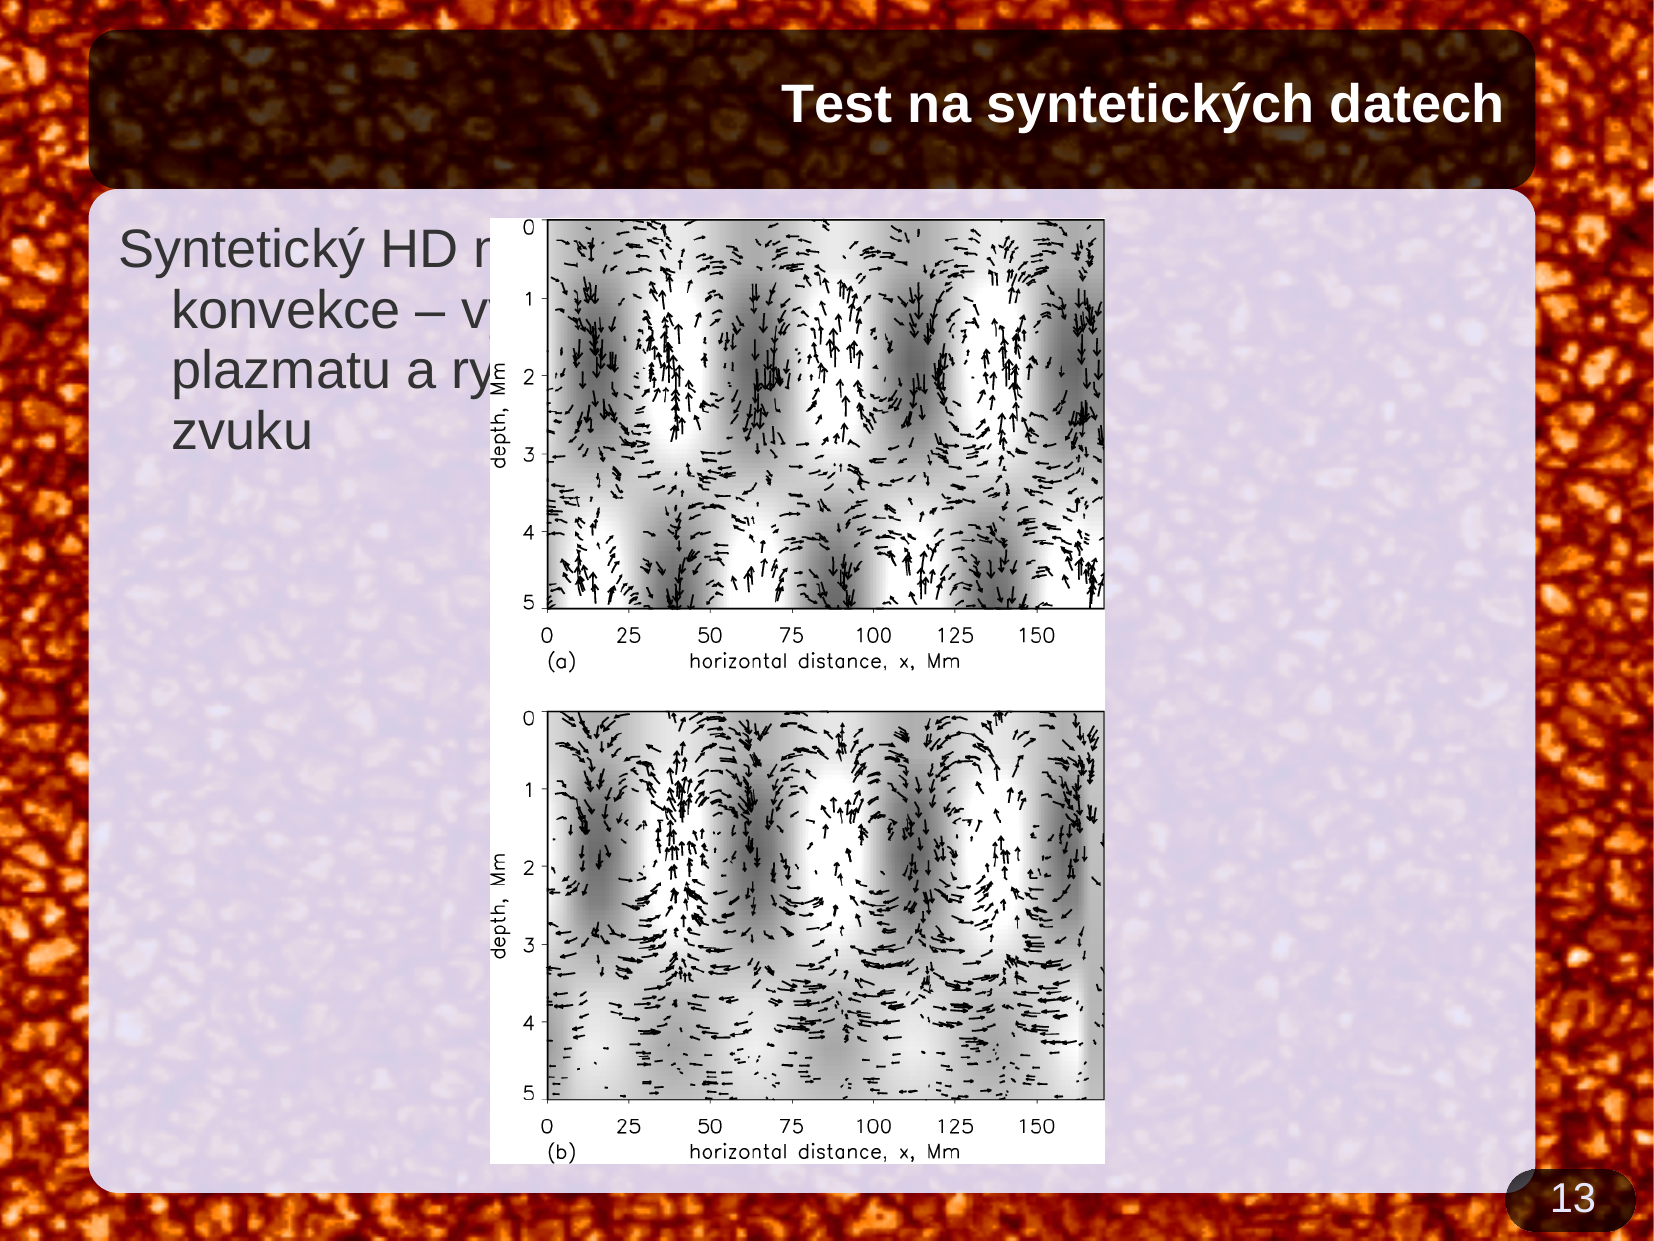

# Test na syntetických datech
Syntetický HD model konvekce – výpočet toků plazmatu a rychlosti zvuku
Model ->
Inverze ->